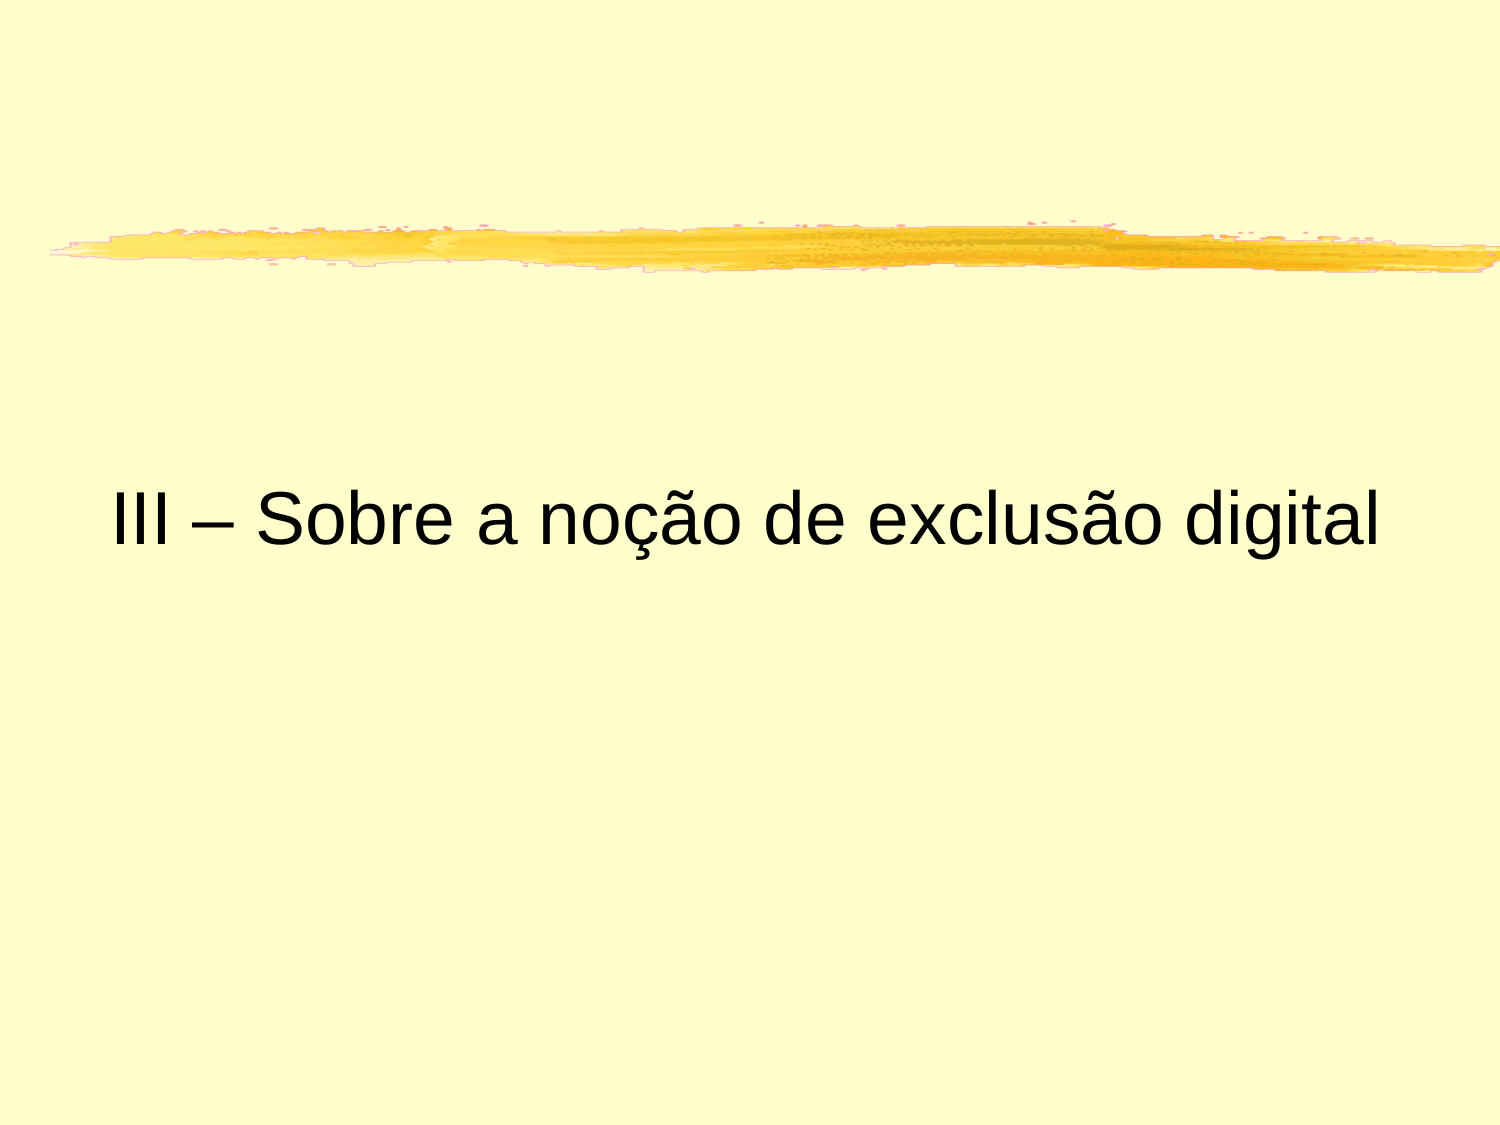

#
III – Sobre a noção de exclusão digital